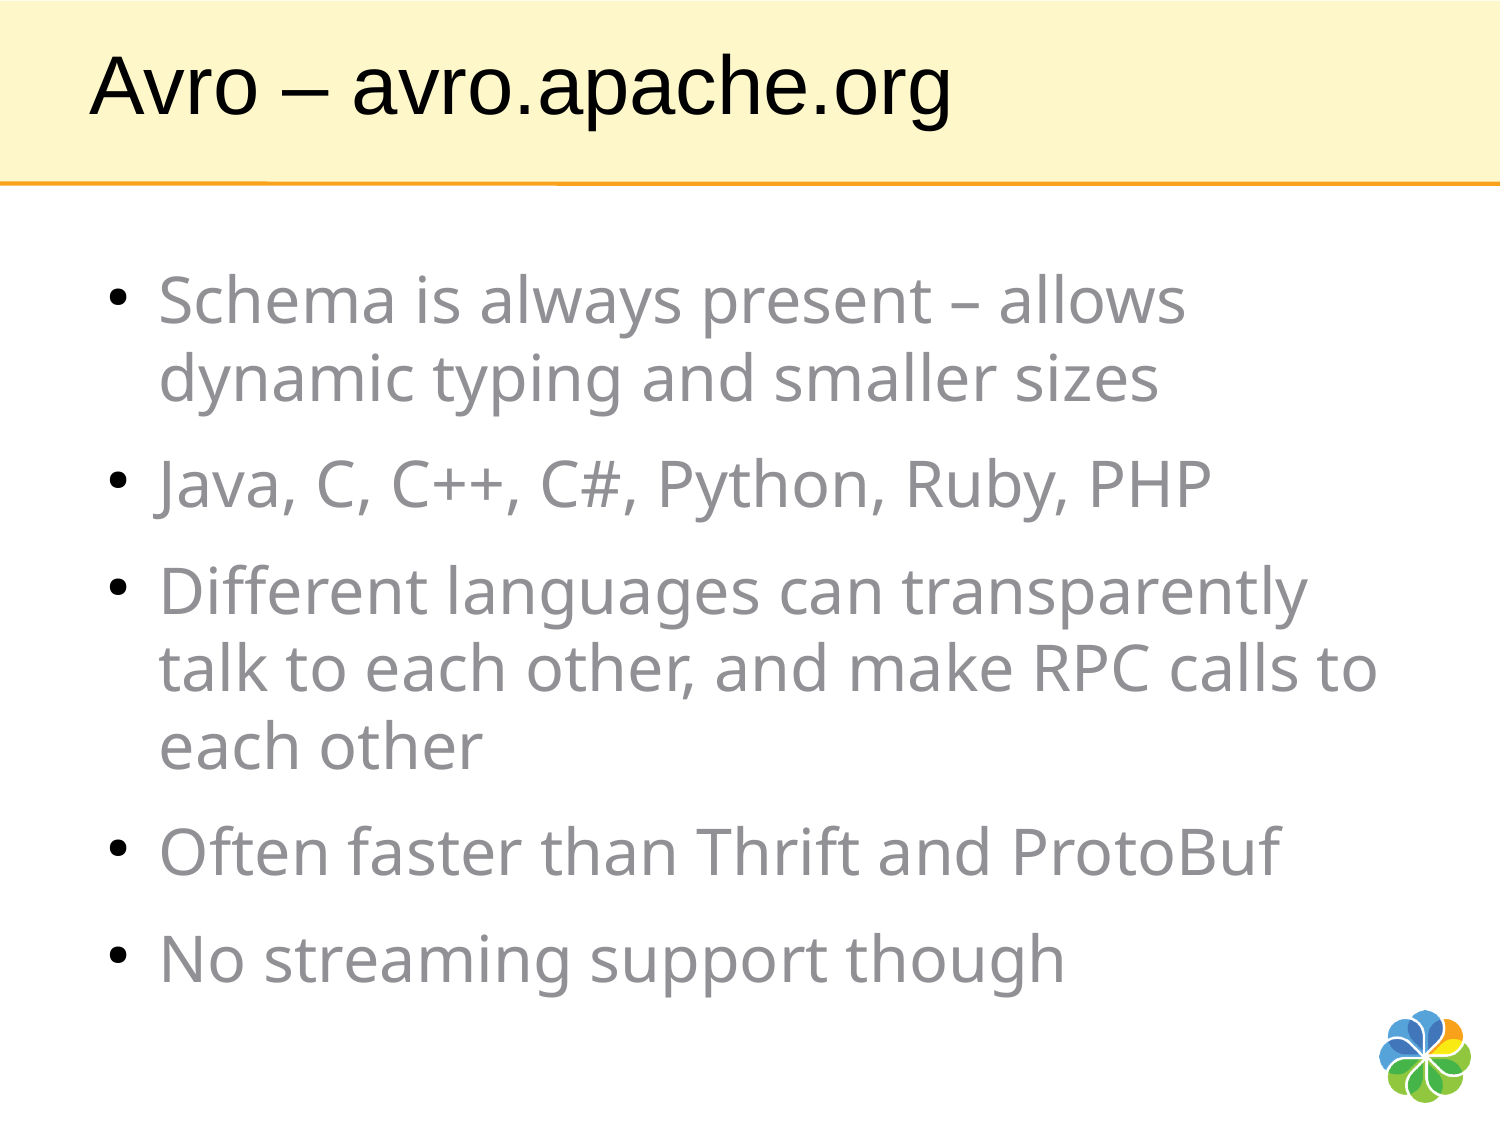

# Avro – avro.apache.org
Schema is always present – allows dynamic typing and smaller sizes
Java, C, C++, C#, Python, Ruby, PHP
Different languages can transparently talk to each other, and make RPC calls to each other
Often faster than Thrift and ProtoBuf
No streaming support though